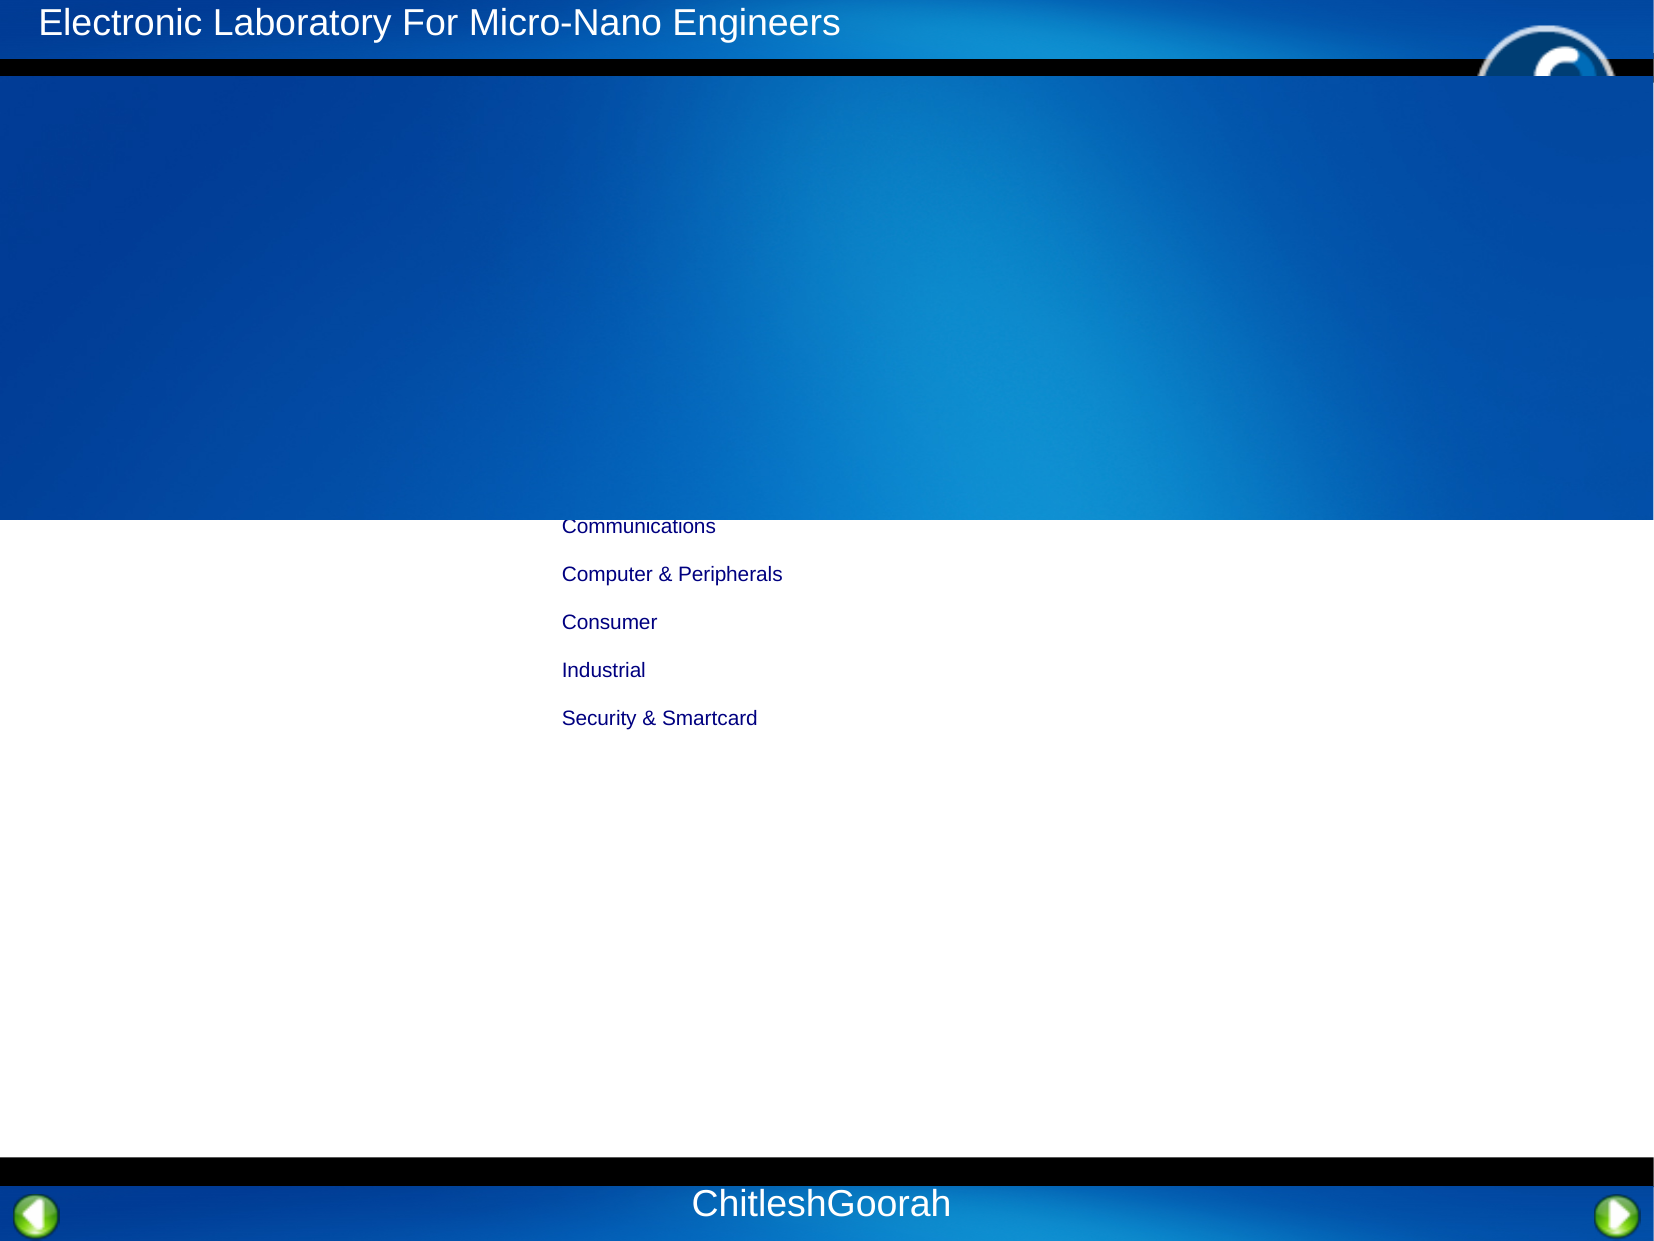

Applications                       see all
Automotive
Communications
Computer & Peripherals
Consumer
Industrial
Security & Smartcard